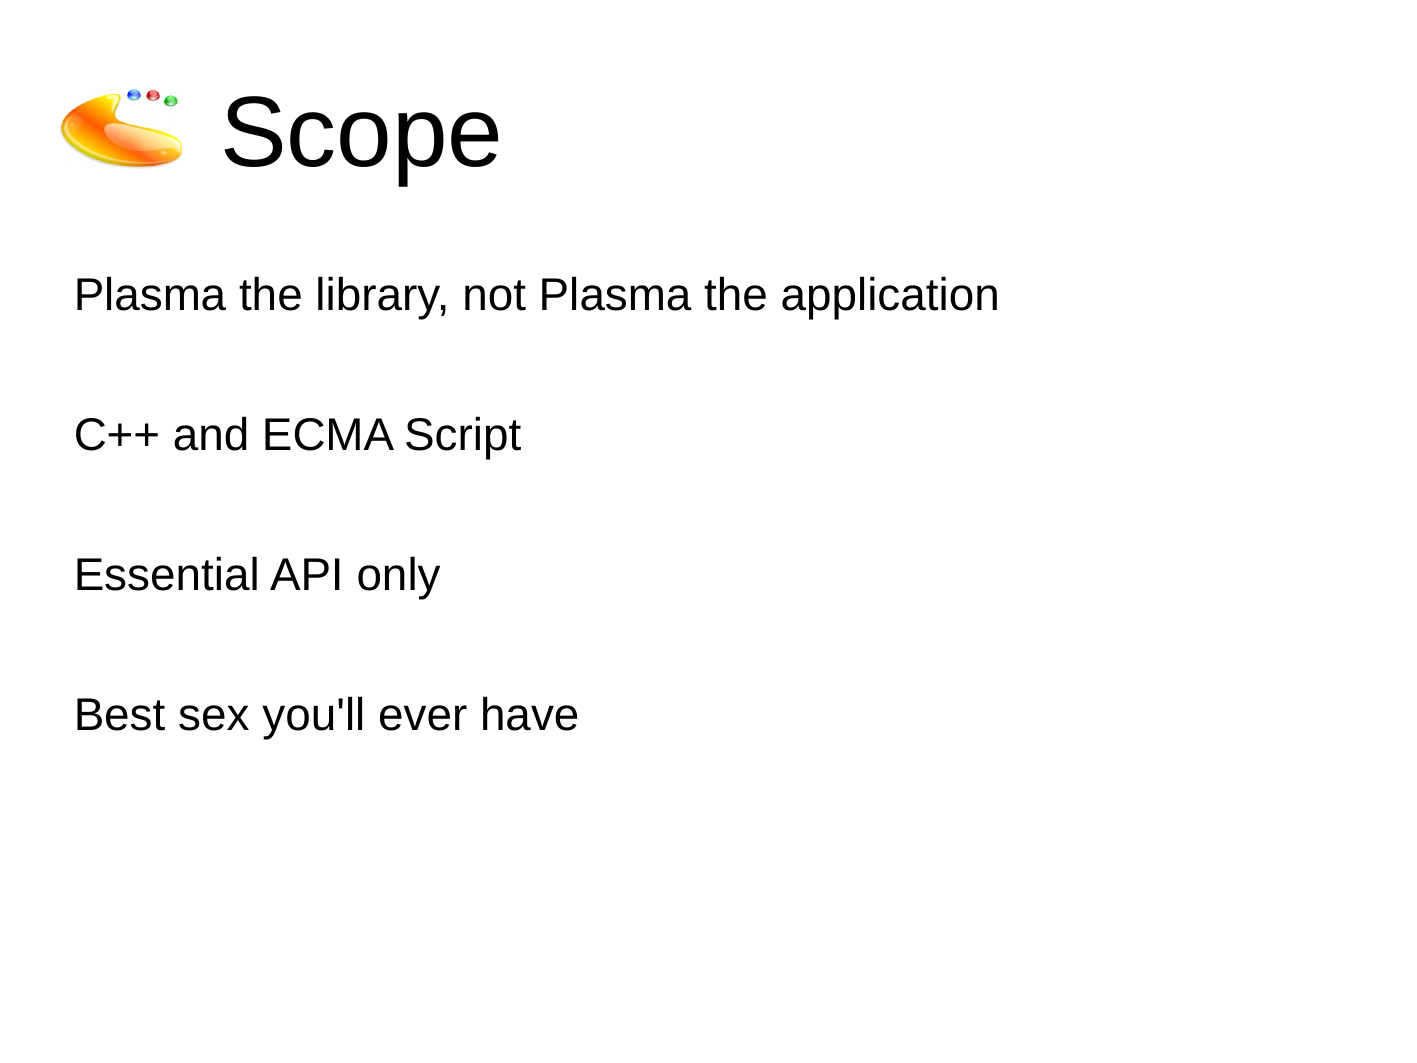

Scope
Plasma the library, not Plasma the application
C++ and ECMA Script
Essential API only
Best sex you'll ever have